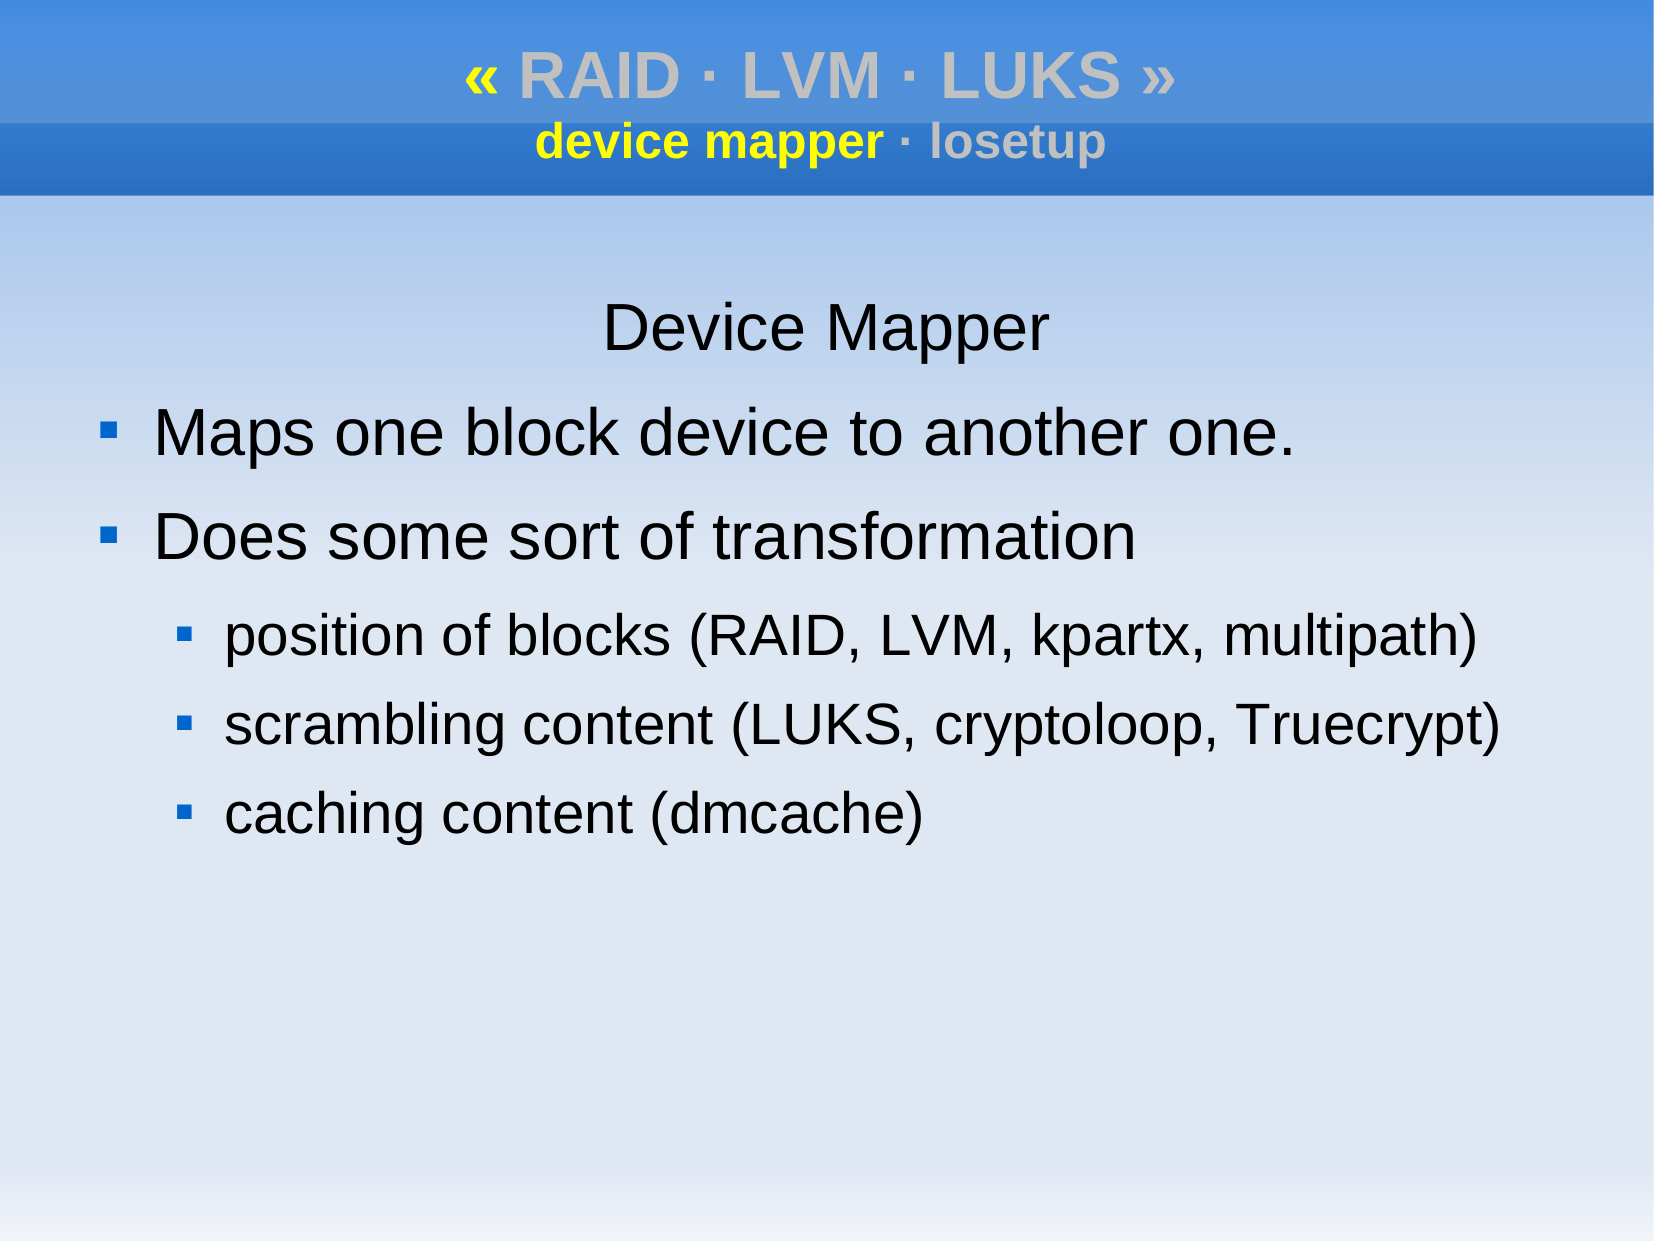

# « RAID · LVM · LUKS » device mapper · losetup
Device Mapper
Maps one block device to another one.
Does some sort of transformation
position of blocks (RAID, LVM, kpartx, multipath)
scrambling content (LUKS, cryptoloop, Truecrypt)
caching content (dmcache)